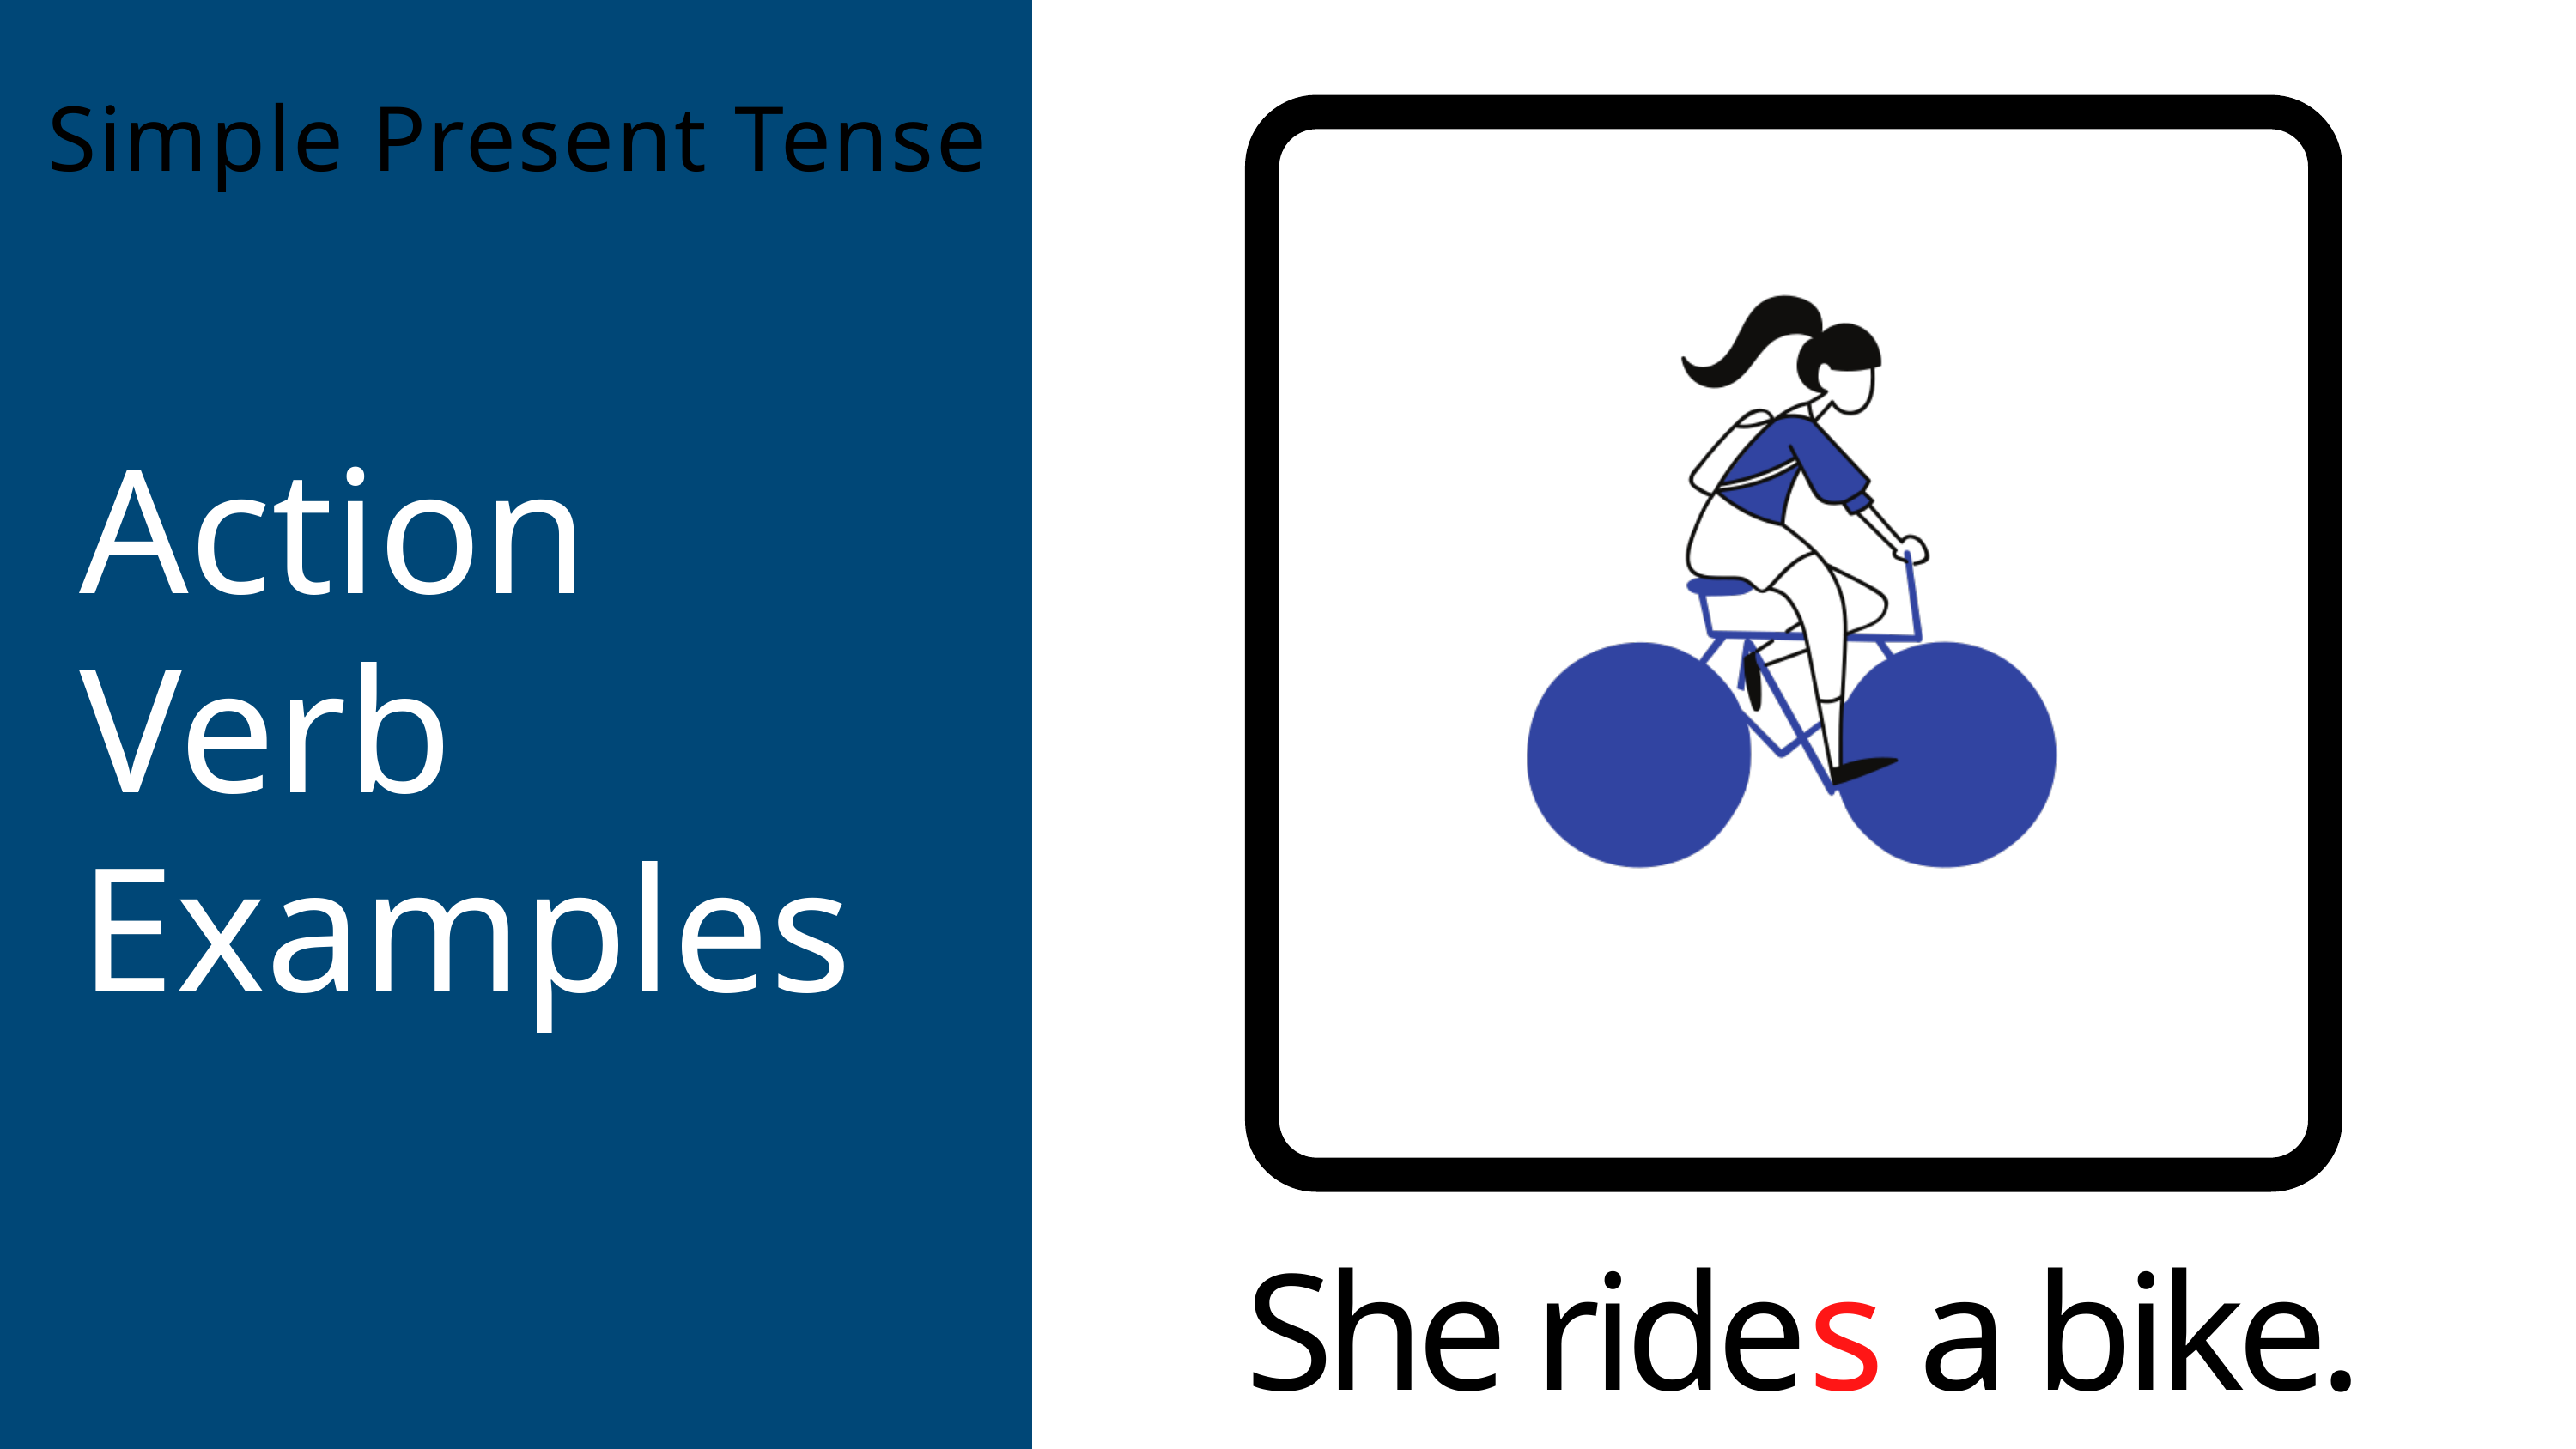

Simple Present Tense
Action Verb Examples
She rides a bike.